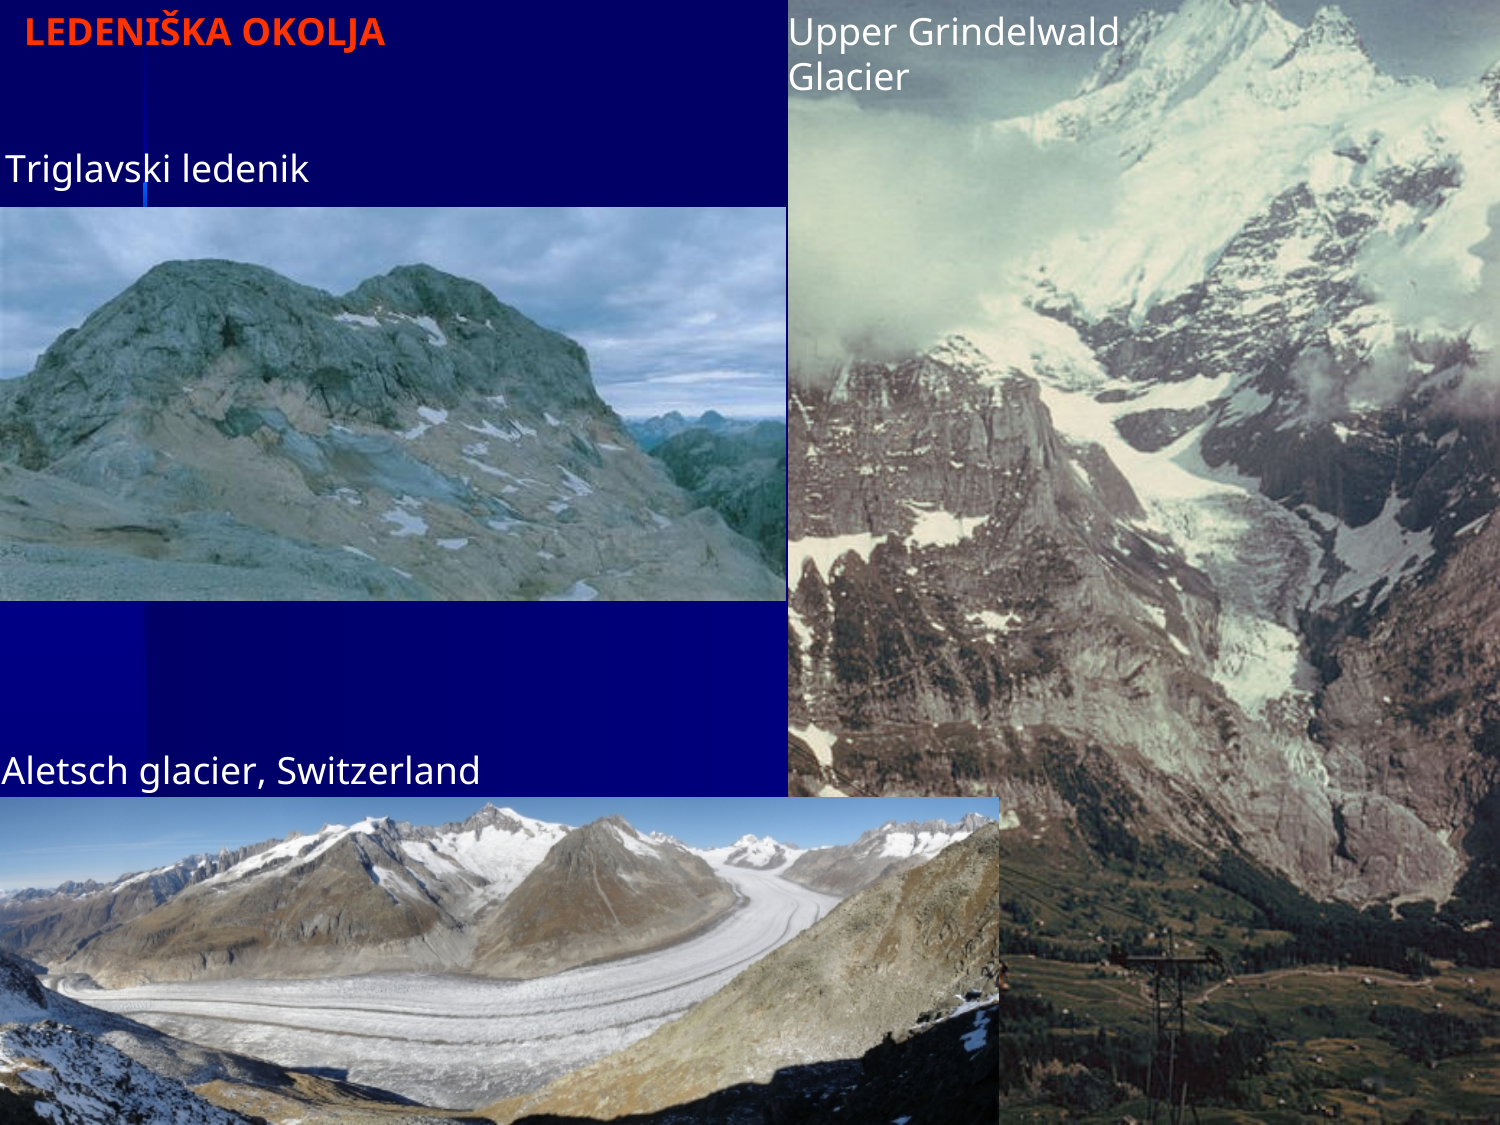

LEDENIŠKA OKOLJA
Upper Grindelwald
Glacier
Triglavski ledenik
Aletsch glacier, Switzerland